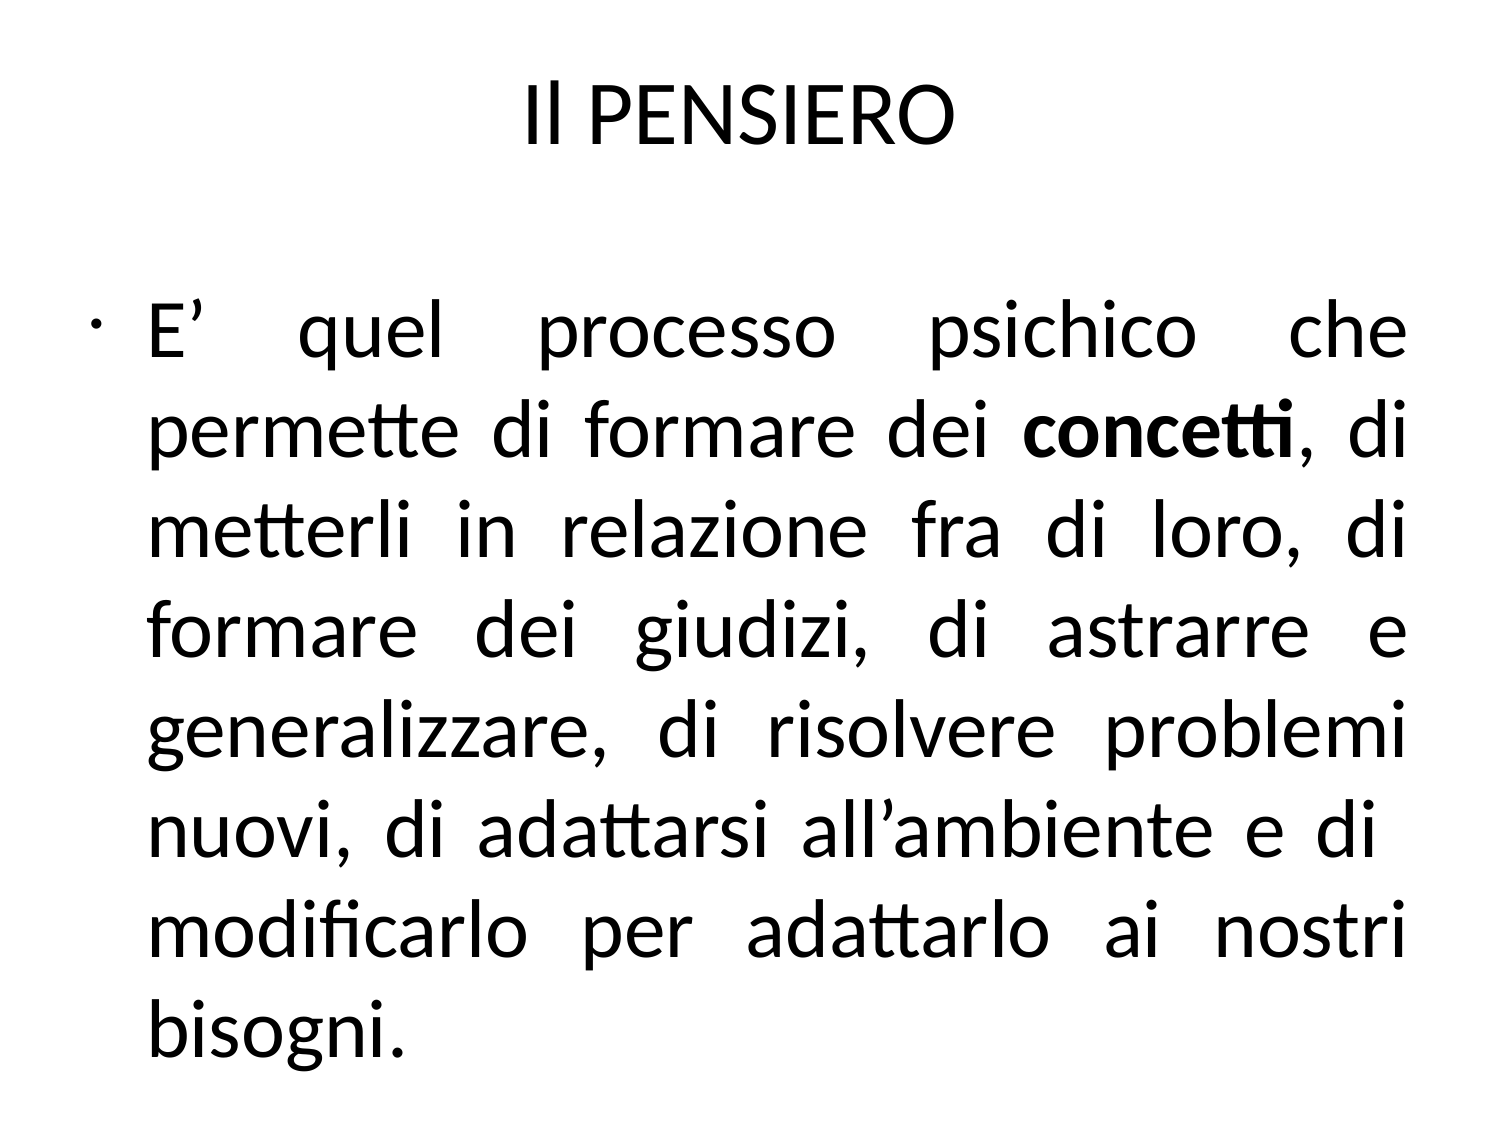

# Il PENSIERO
E’ quel processo psichico che permette di formare dei concetti, di metterli in relazione fra di loro, di formare dei giudizi, di astrarre e generalizzare, di risolvere problemi nuovi, di adattarsi all’ambiente e di modificarlo per adattarlo ai nostri bisogni.